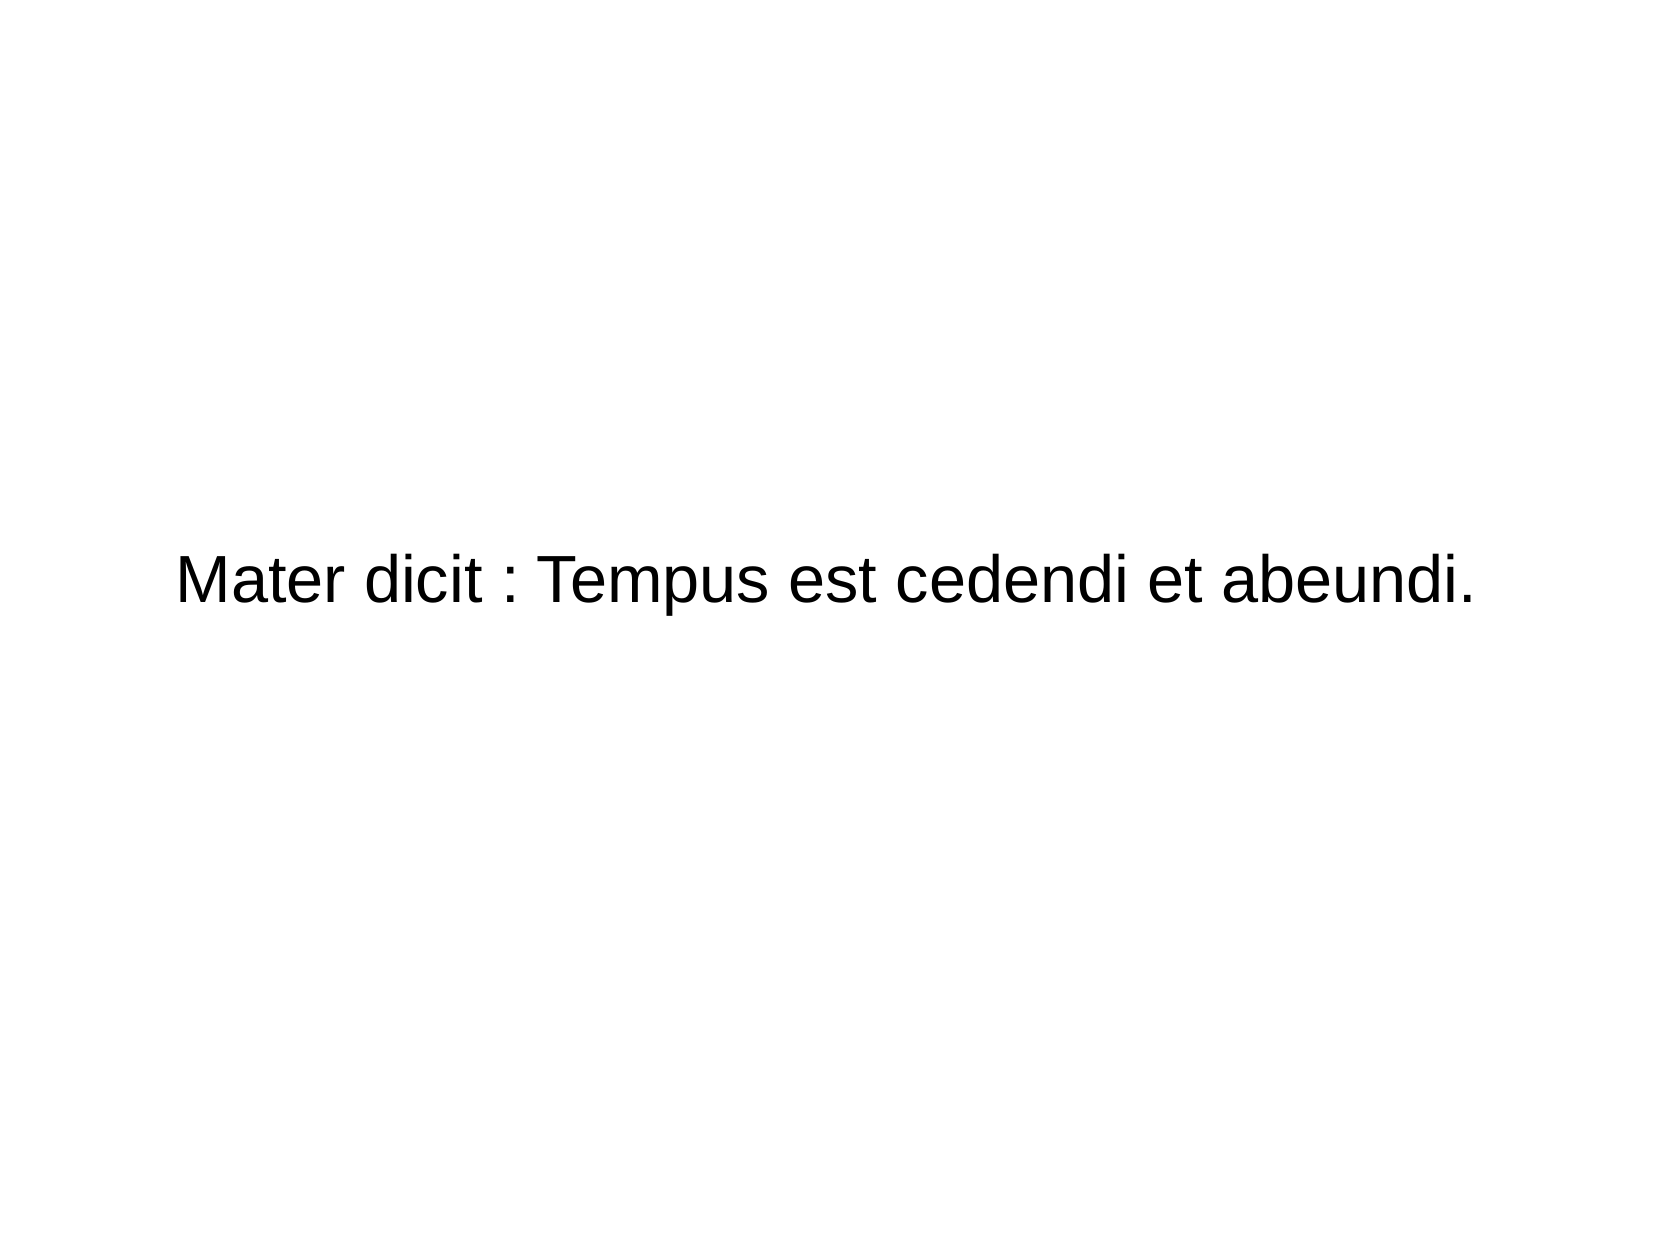

# Mater dicit : Tempus est cedendi et abeundi.